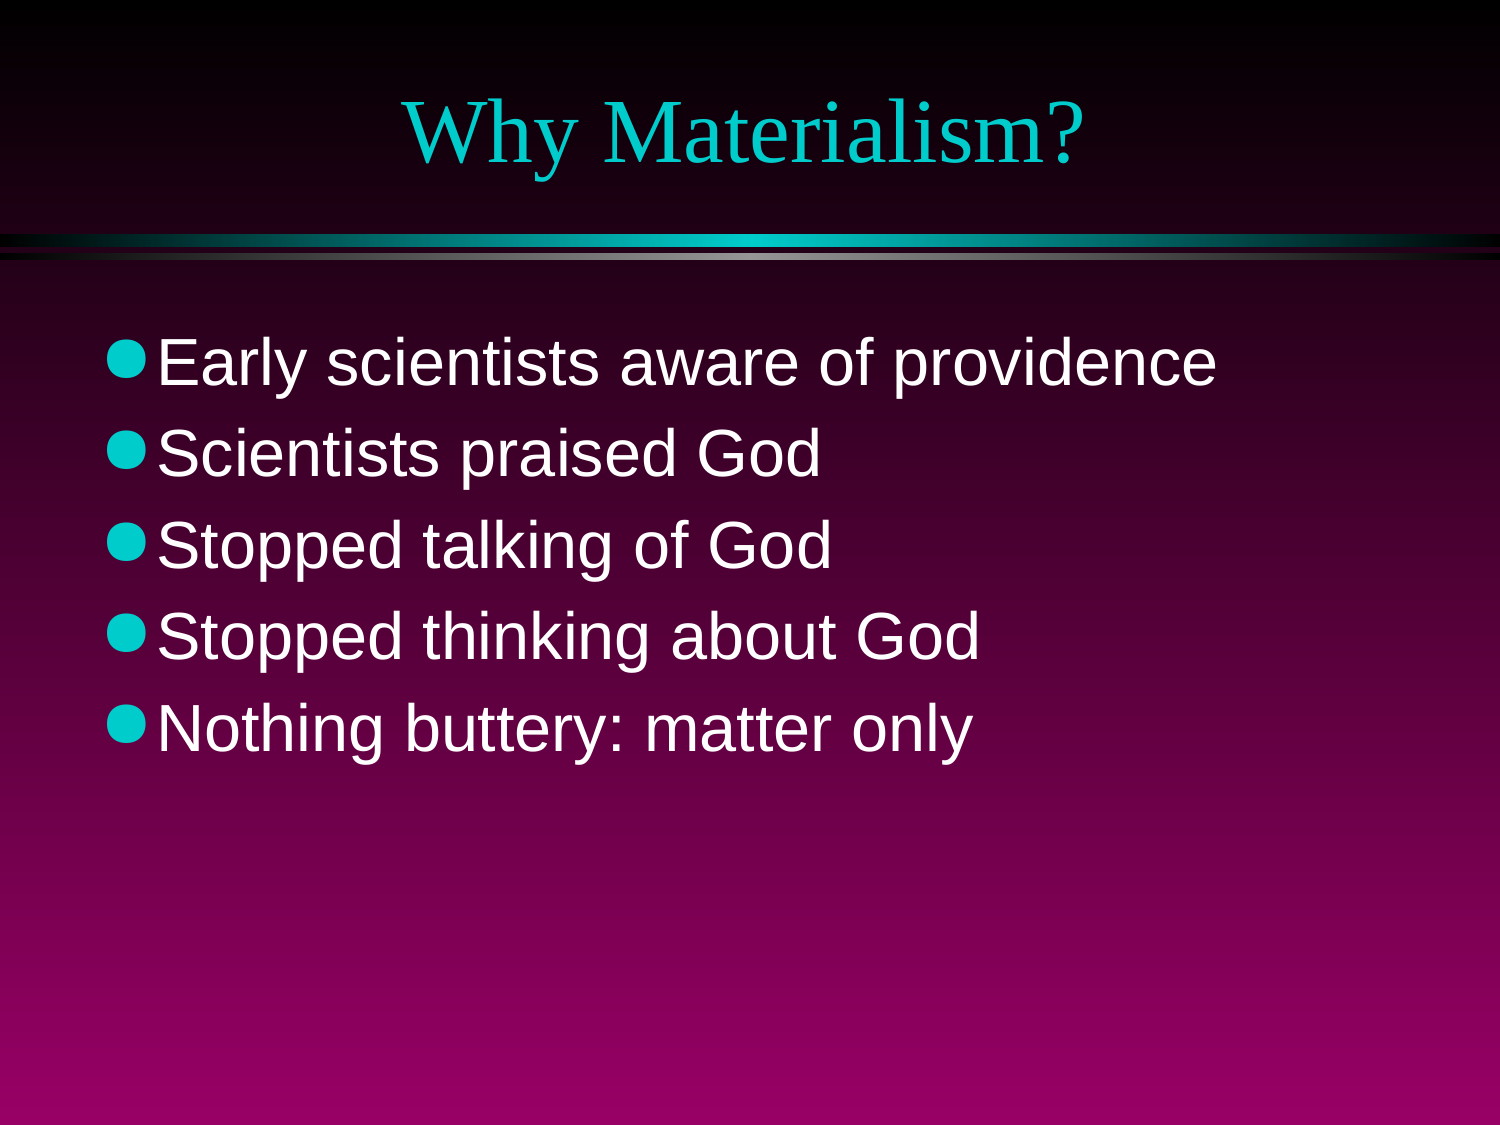

# Why Materialism?
Early scientists aware of providence
Scientists praised God
Stopped talking of God
Stopped thinking about God
Nothing buttery: matter only